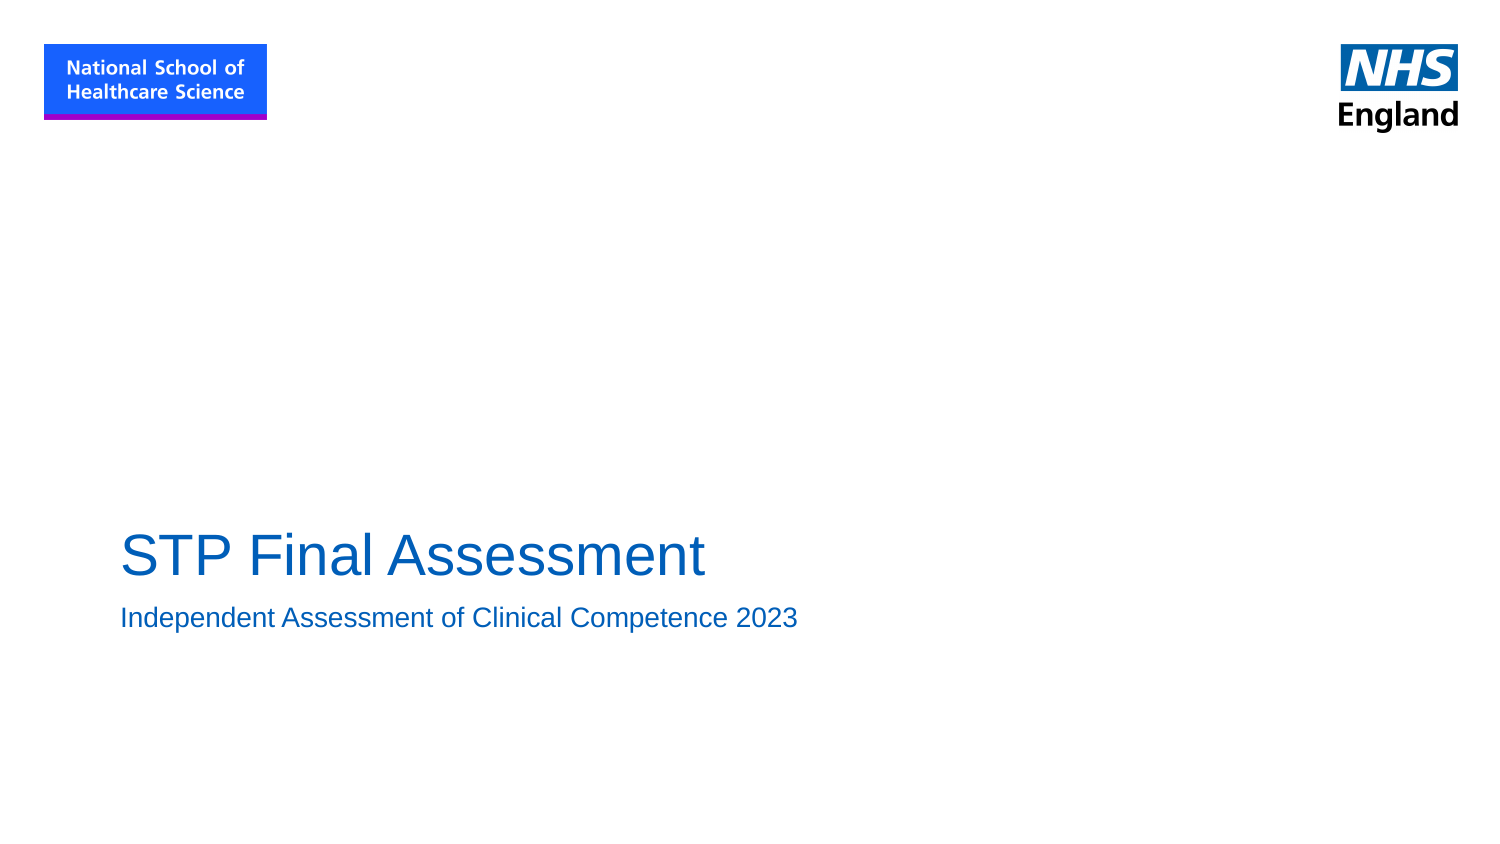

STP Final Assessment
Independent Assessment of Clinical Competence 2023